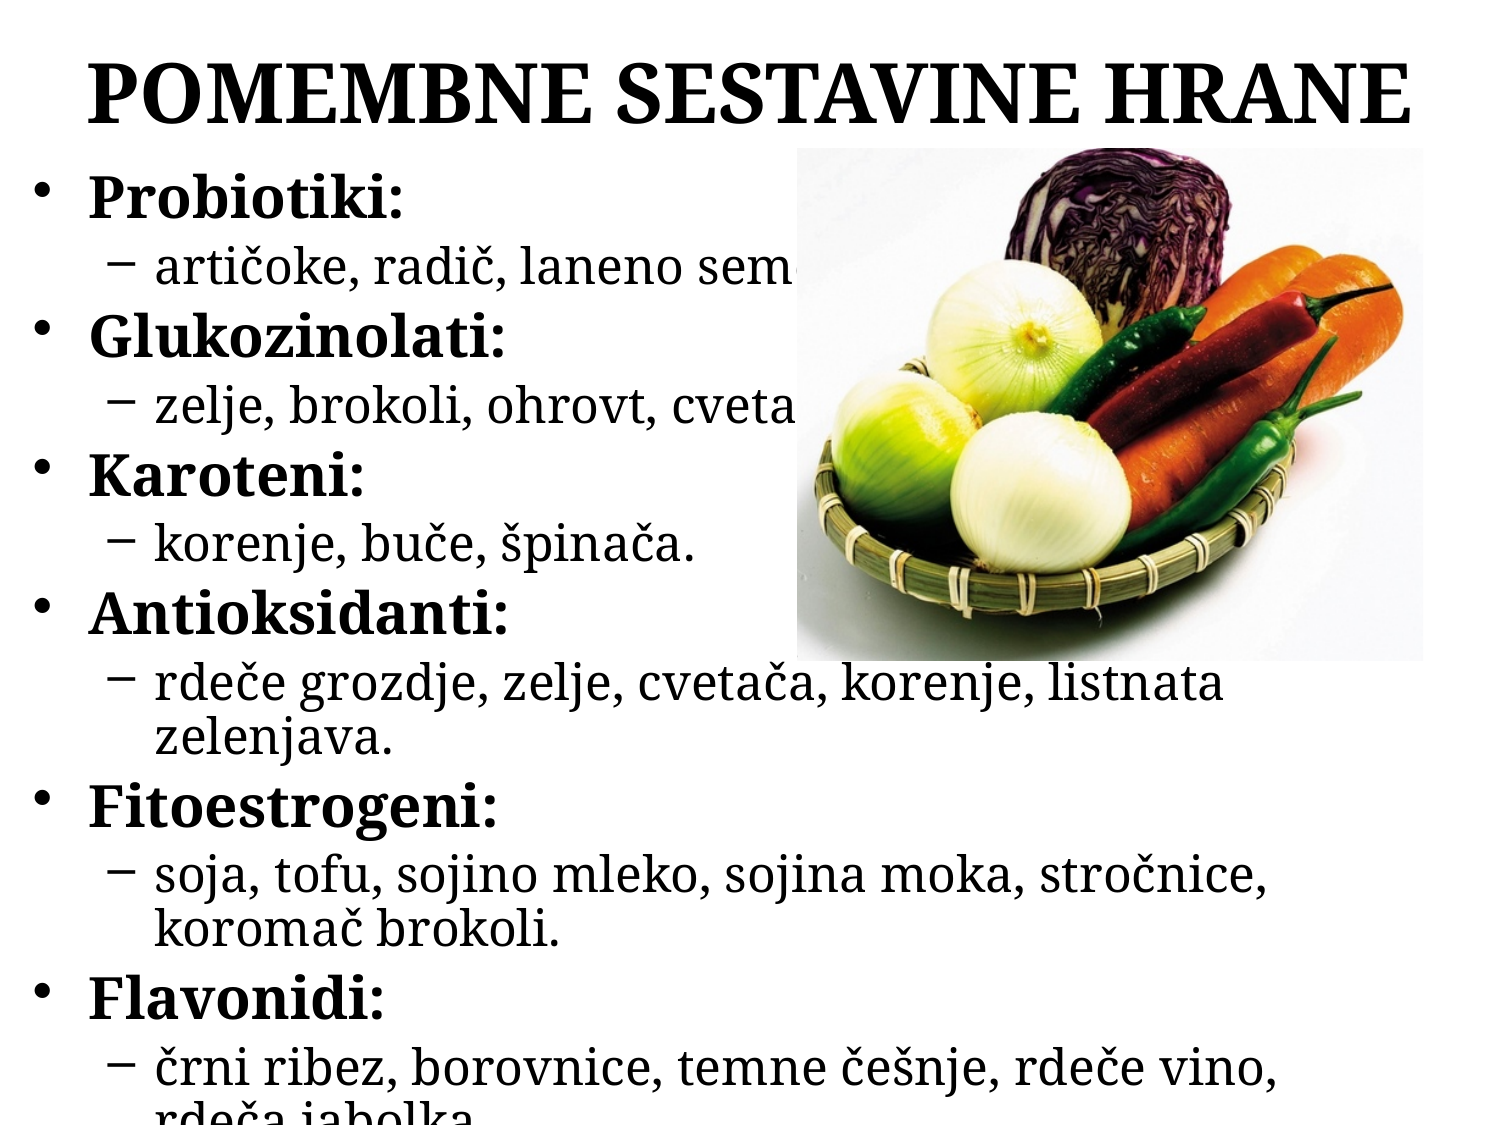

# POMEMBNE SESTAVINE HRANE
Probiotiki:
artičoke, radič, laneno seme.
Glukozinolati:
zelje, brokoli, ohrovt, cvetača.
Karoteni:
korenje, buče, špinača.
Antioksidanti:
rdeče grozdje, zelje, cvetača, korenje, listnata zelenjava.
Fitoestrogeni:
soja, tofu, sojino mleko, sojina moka, stročnice, koromač brokoli.
Flavonidi:
črni ribez, borovnice, temne češnje, rdeče vino, rdeča jabolka.